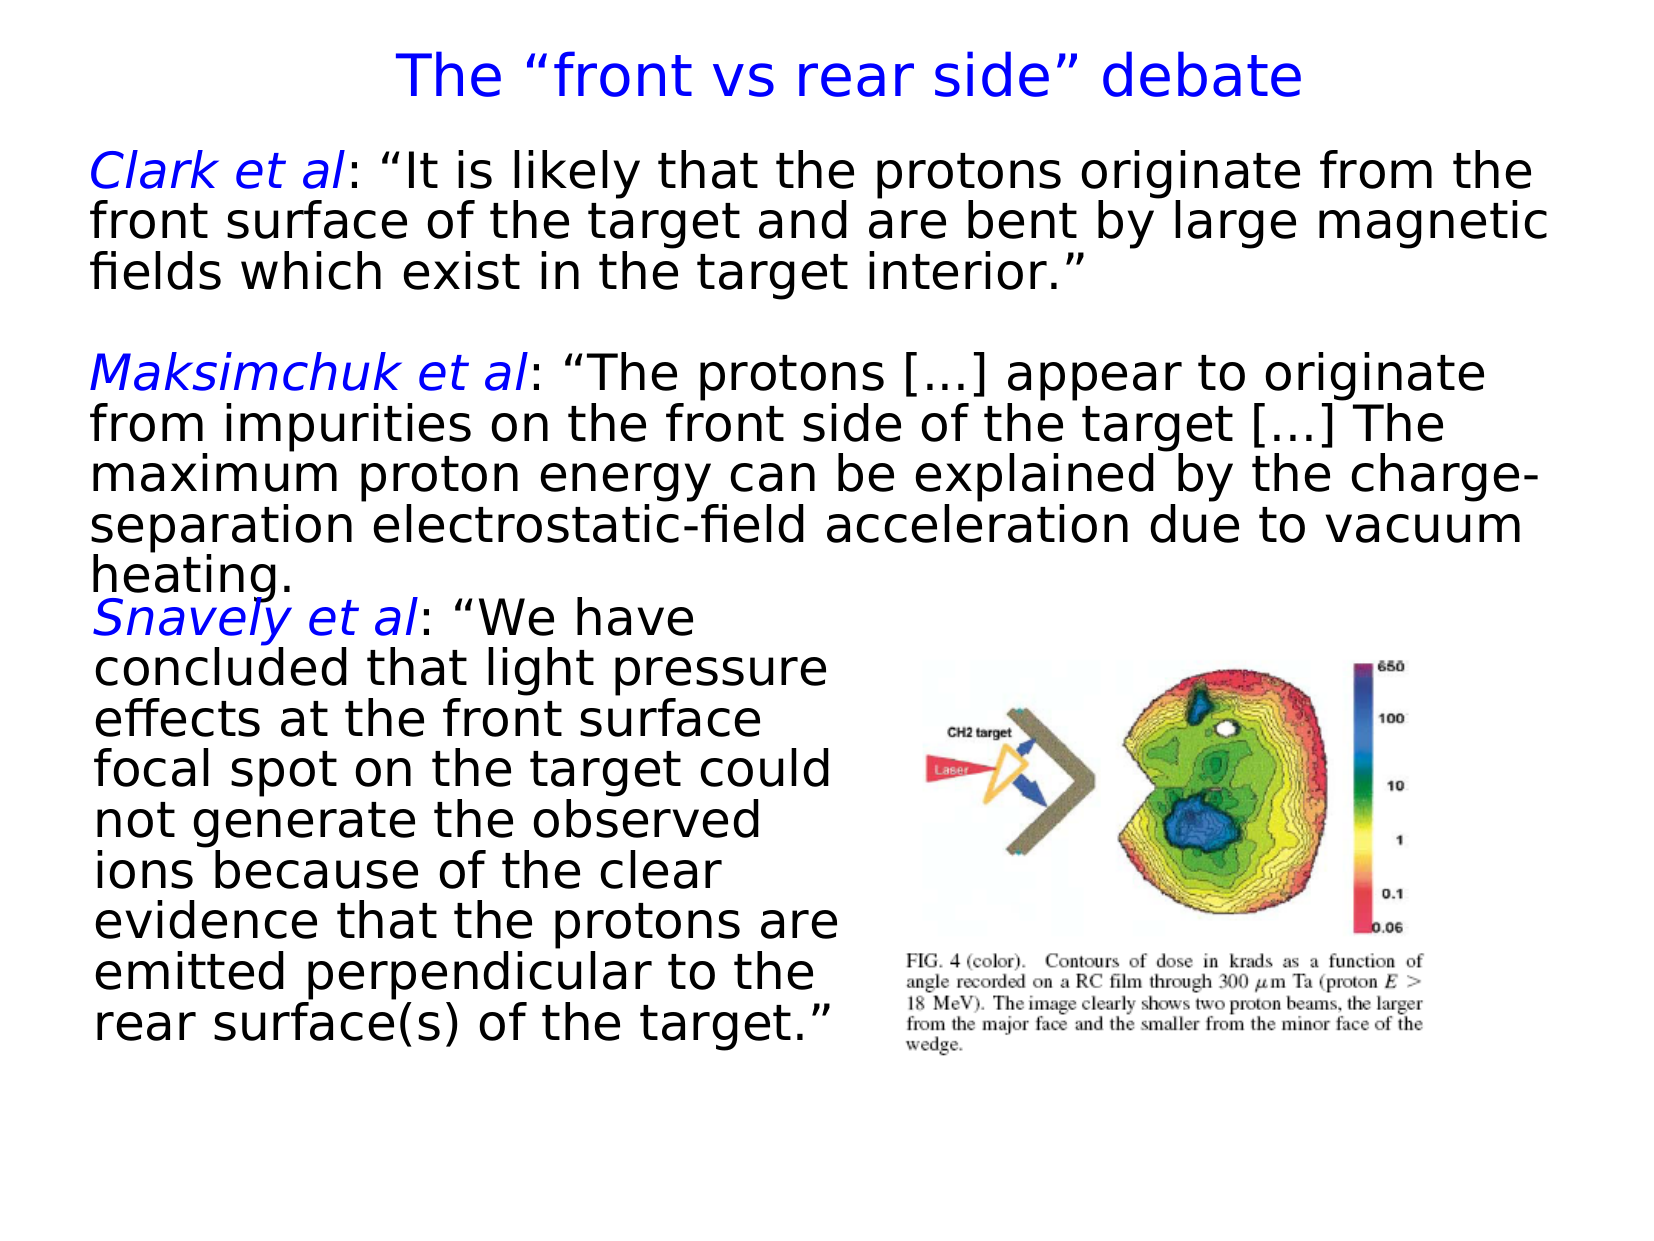

The “front vs rear side” debate
Clark et al: “It is likely that the protons originate from the front surface of the target and are bent by large magnetic fields which exist in the target interior.”
Maksimchuk et al: “The protons [...] appear to originate from impurities on the front side of the target [...] The maximum proton energy can be explained by the charge-separation electrostatic-field acceleration due to vacuum heating.
Snavely et al: “We have
concluded that light pressure effects at the front surface
focal spot on the target could
not generate the observed
ions because of the clear
evidence that the protons are
emitted perpendicular to the
rear surface(s) of the target.”